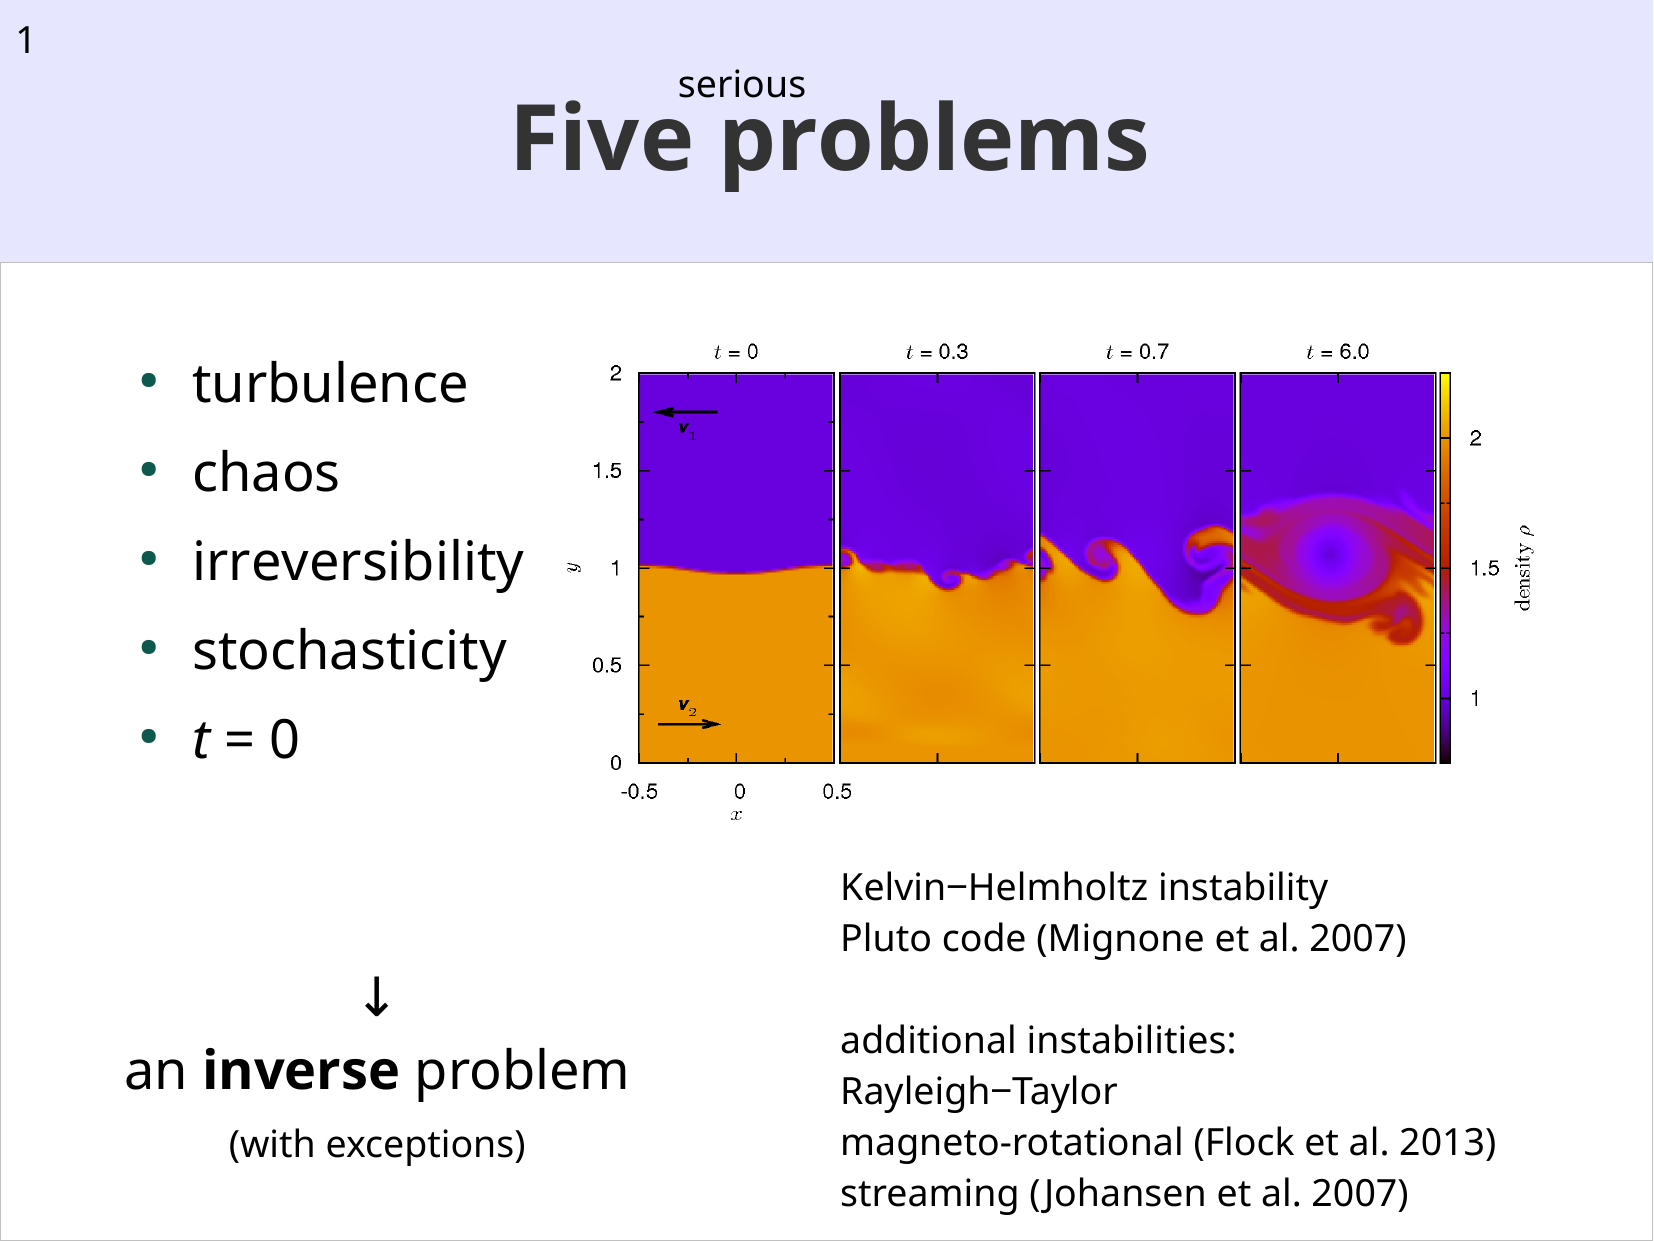

1
# Five problems
serious
turbulence
chaos
irreversibility
stochasticity
t = 0
Kelvin‒Helmholtz instability
Pluto code (Mignone et al. 2007)
additional instabilities:
Rayleigh‒Taylor
magneto-rotational (Flock et al. 2013)
streaming (Johansen et al. 2007)
↓
an inverse problem
(with exceptions)